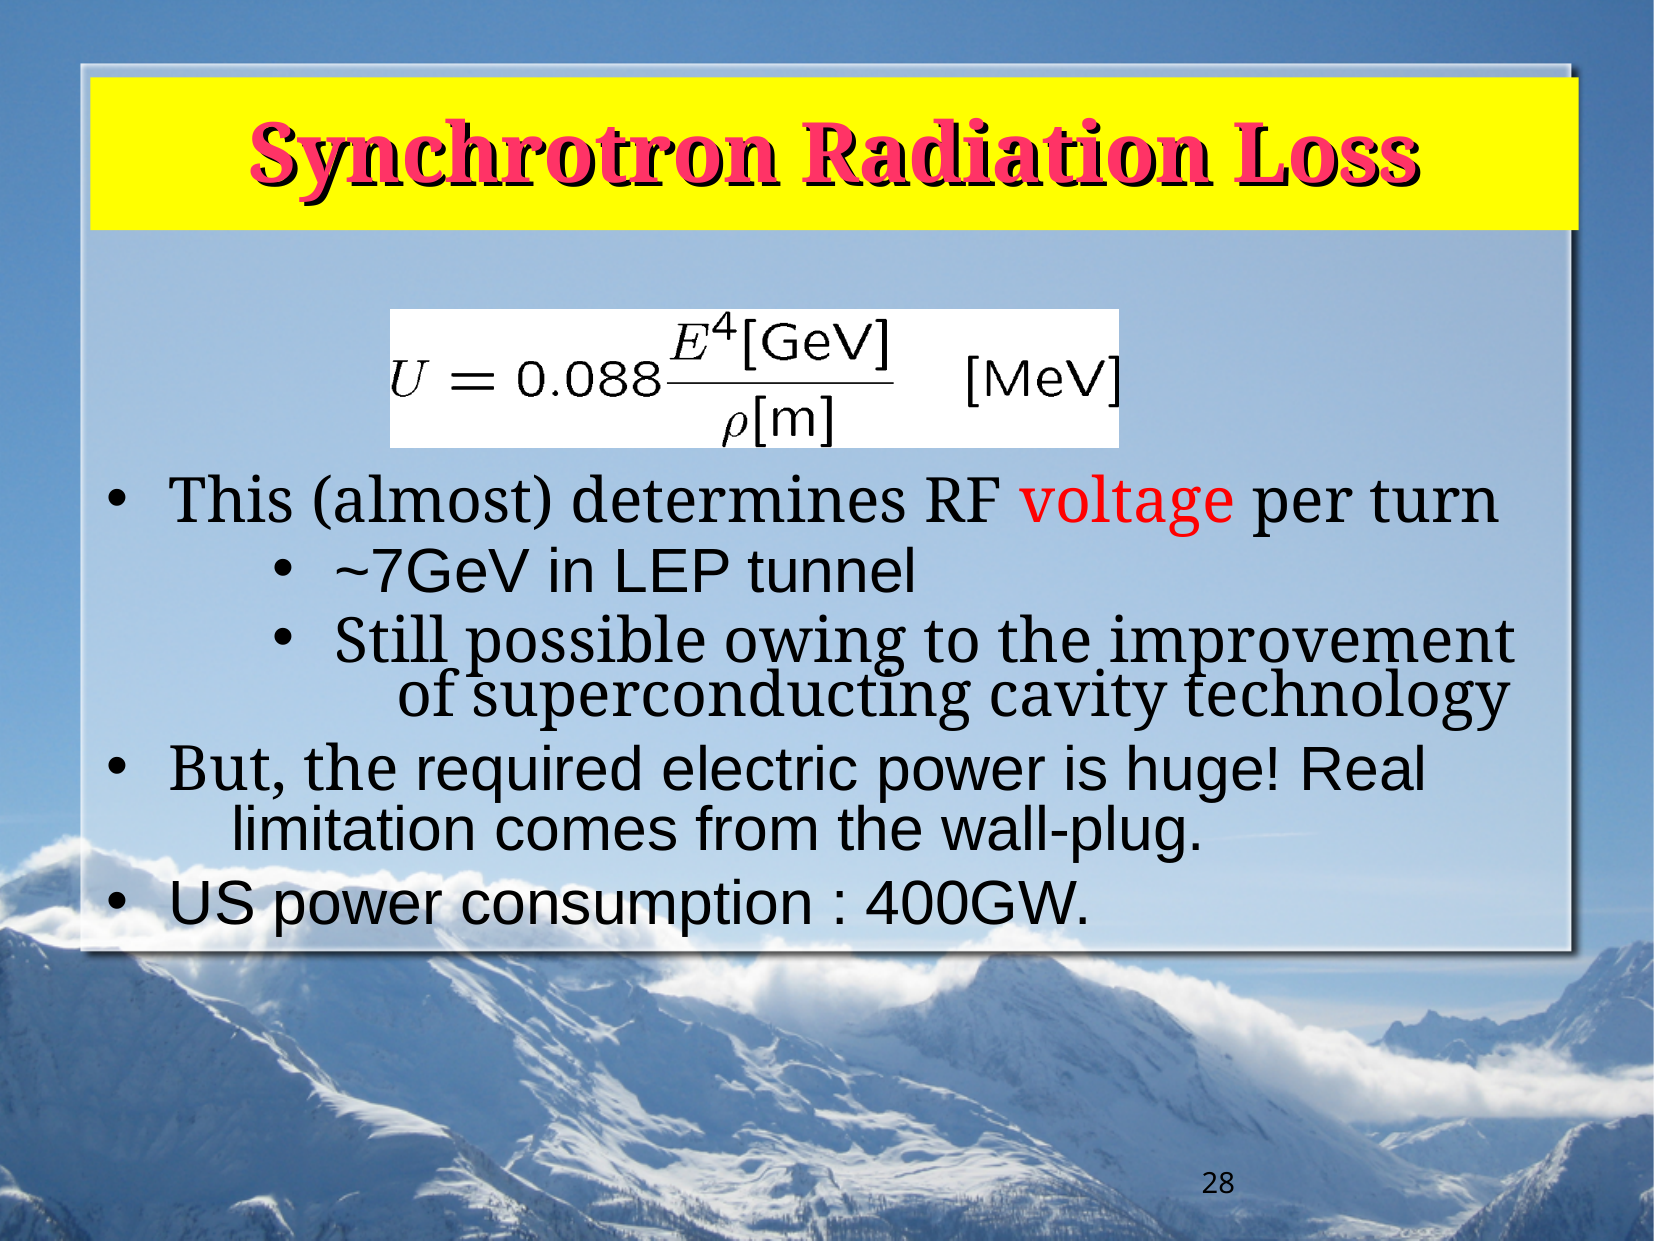

# Synchrotron Radiation Loss
This (almost) determines RF voltage per turn
~7GeV in LEP tunnel
Still possible owing to the improvement of superconducting cavity technology
But, the required electric power is huge! Real limitation comes from the wall-plug.
US power consumption : 400GW.